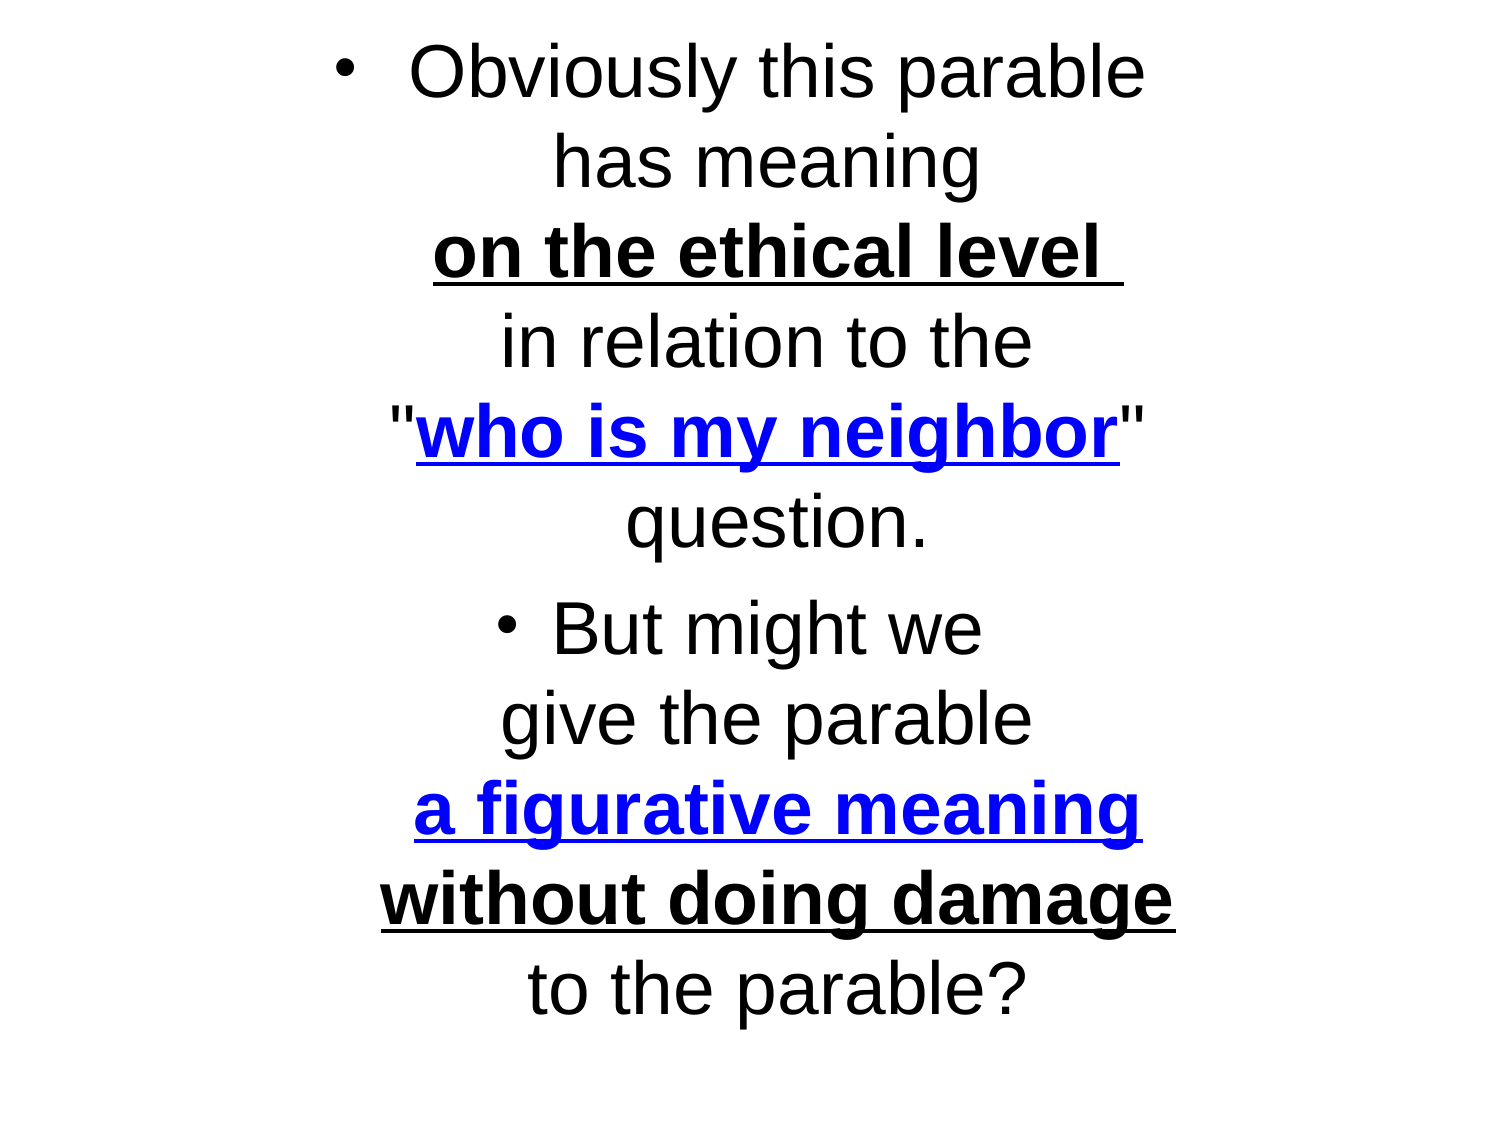

# Obviously this parable has meaning on the ethical level in relation to the "who is my neighbor" question.
But might we
give the parable
a figurative meaning
without doing damage
to the parable?
36